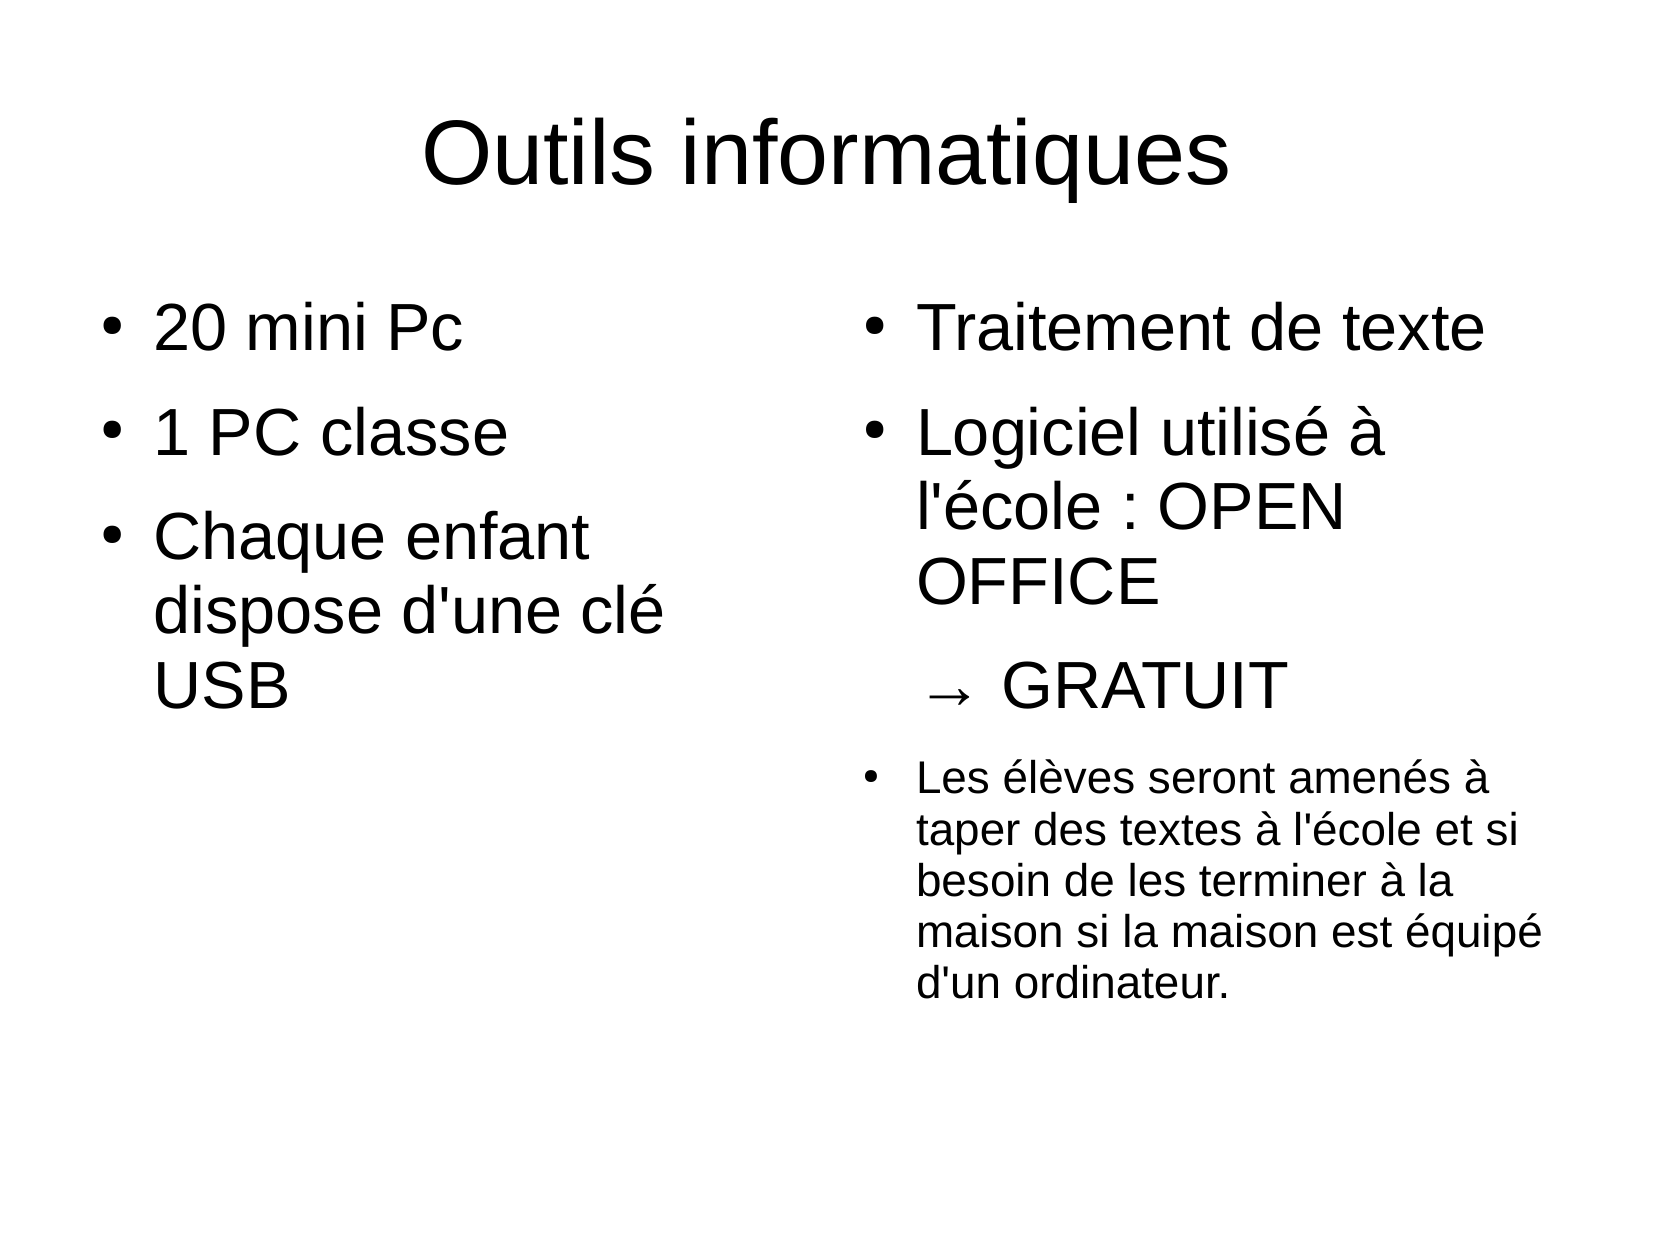

# Outils informatiques
20 mini Pc
1 PC classe
Chaque enfant dispose d'une clé USB
Traitement de texte
Logiciel utilisé à l'école : OPEN OFFICE
→ GRATUIT
Les élèves seront amenés à taper des textes à l'école et si besoin de les terminer à la maison si la maison est équipé d'un ordinateur.